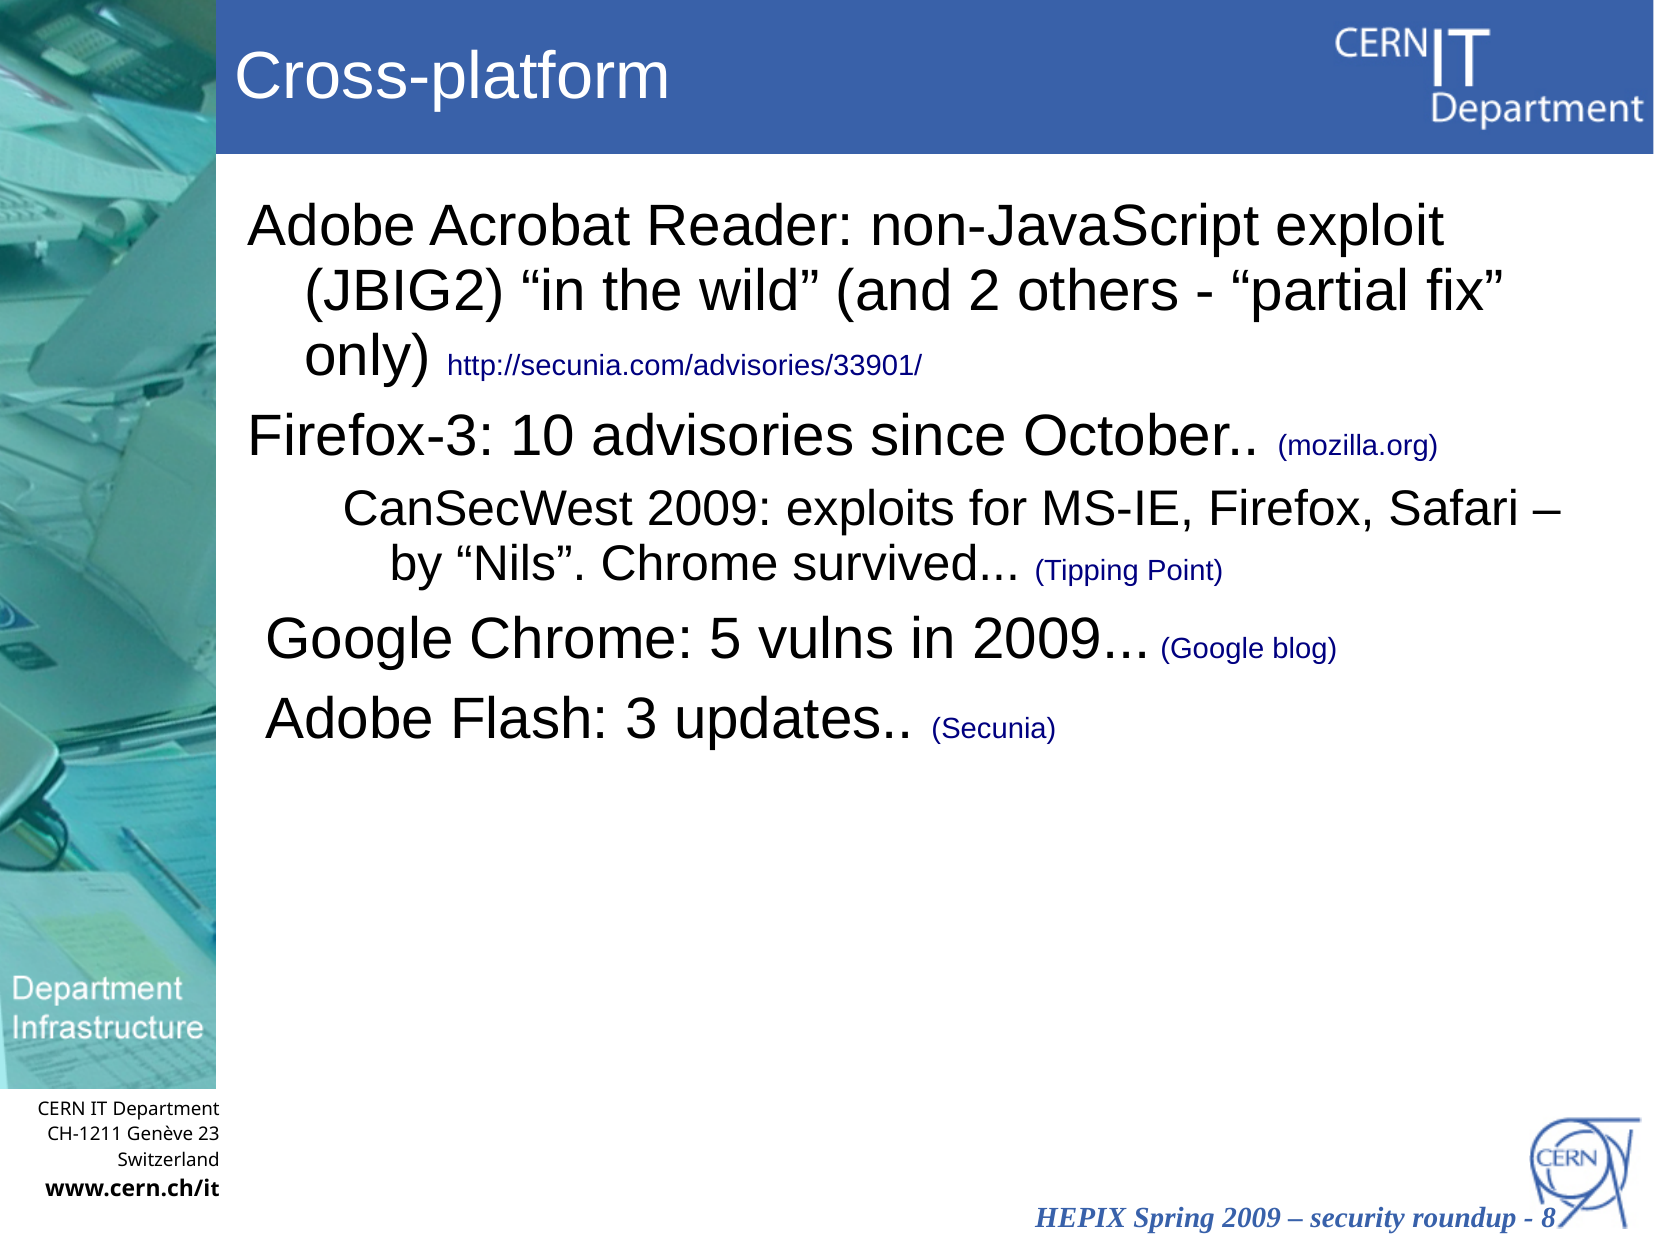

# Cross-platform
Adobe Acrobat Reader: non-JavaScript exploit (JBIG2) “in the wild” (and 2 others - “partial fix” only) http://secunia.com/advisories/33901/
Firefox-3: 10 advisories since October.. (mozilla.org)
CanSecWest 2009: exploits for MS-IE, Firefox, Safari – by “Nils”. Chrome survived... (Tipping Point)
Google Chrome: 5 vulns in 2009... (Google blog)
Adobe Flash: 3 updates.. (Secunia)